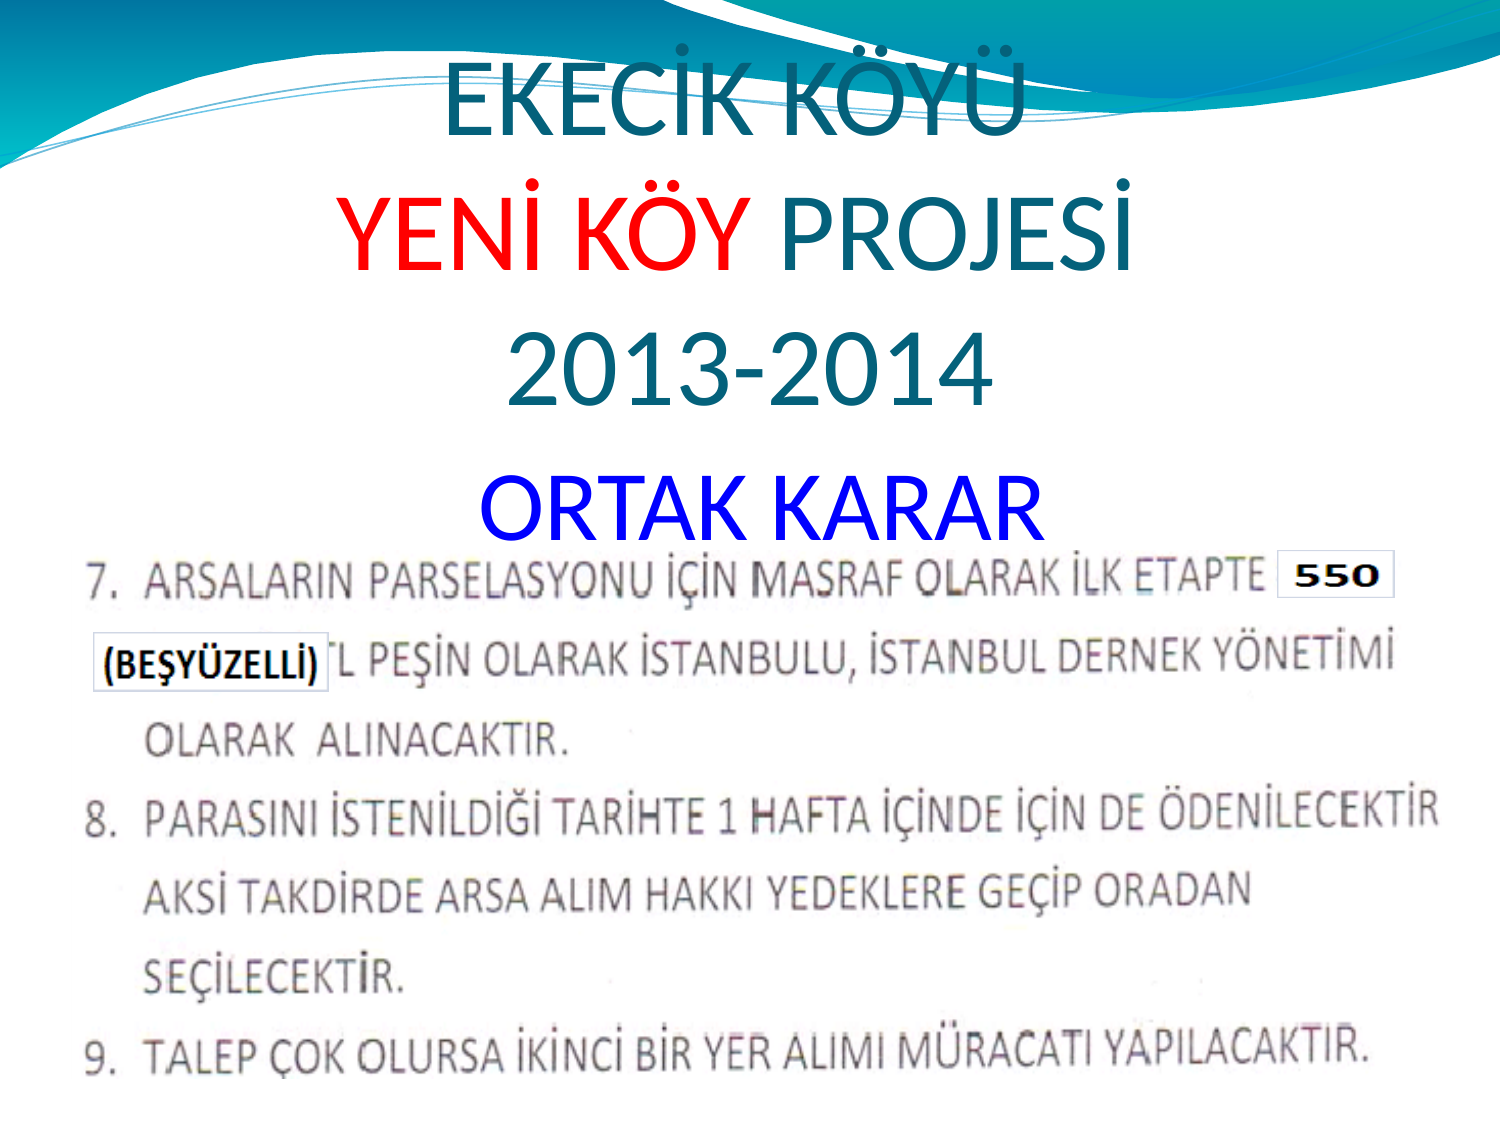

# EKECİK KÖYÜ YENİ KÖY PROJESİ 2013-2014 ORTAK KARAR